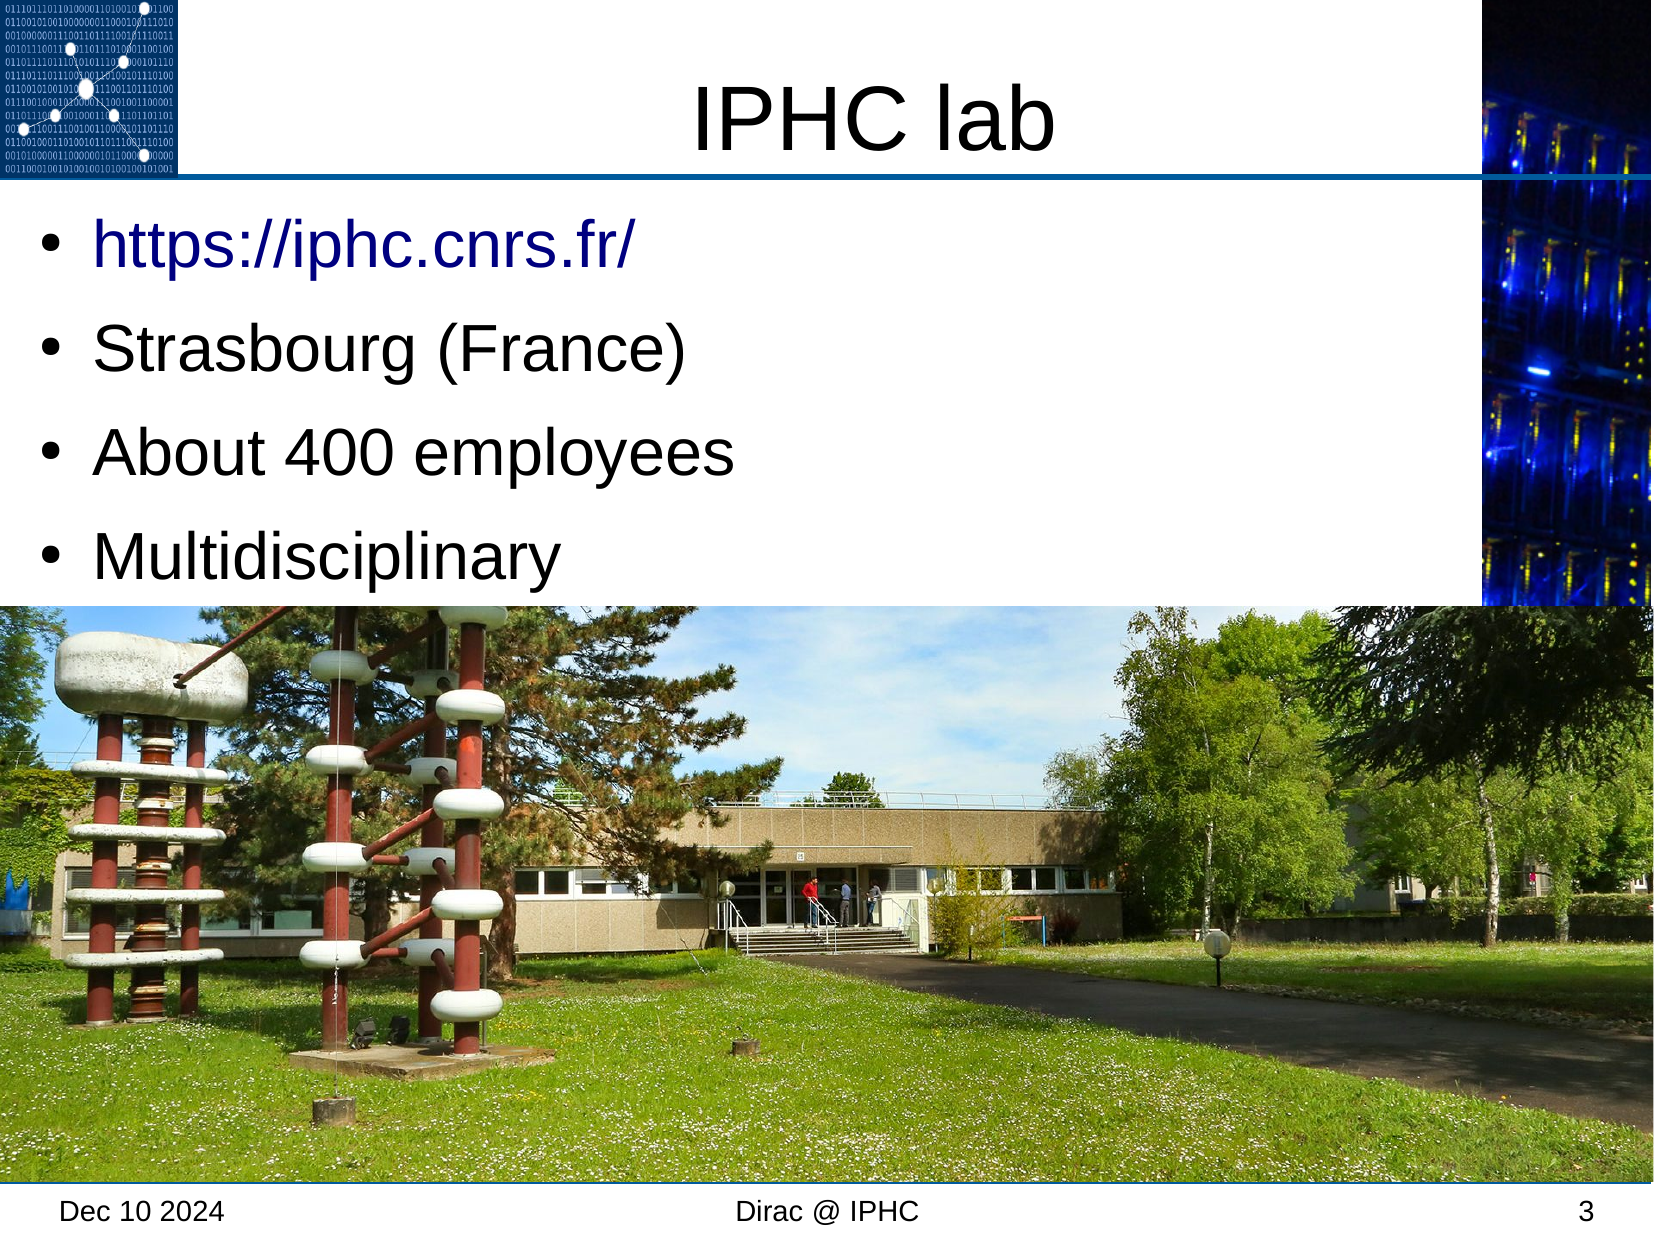

# IPHC lab
https://iphc.cnrs.fr/
Strasbourg (France)
About 400 employees
Multidisciplinary
10 décembre 2024
Dirac @ IPHC
3